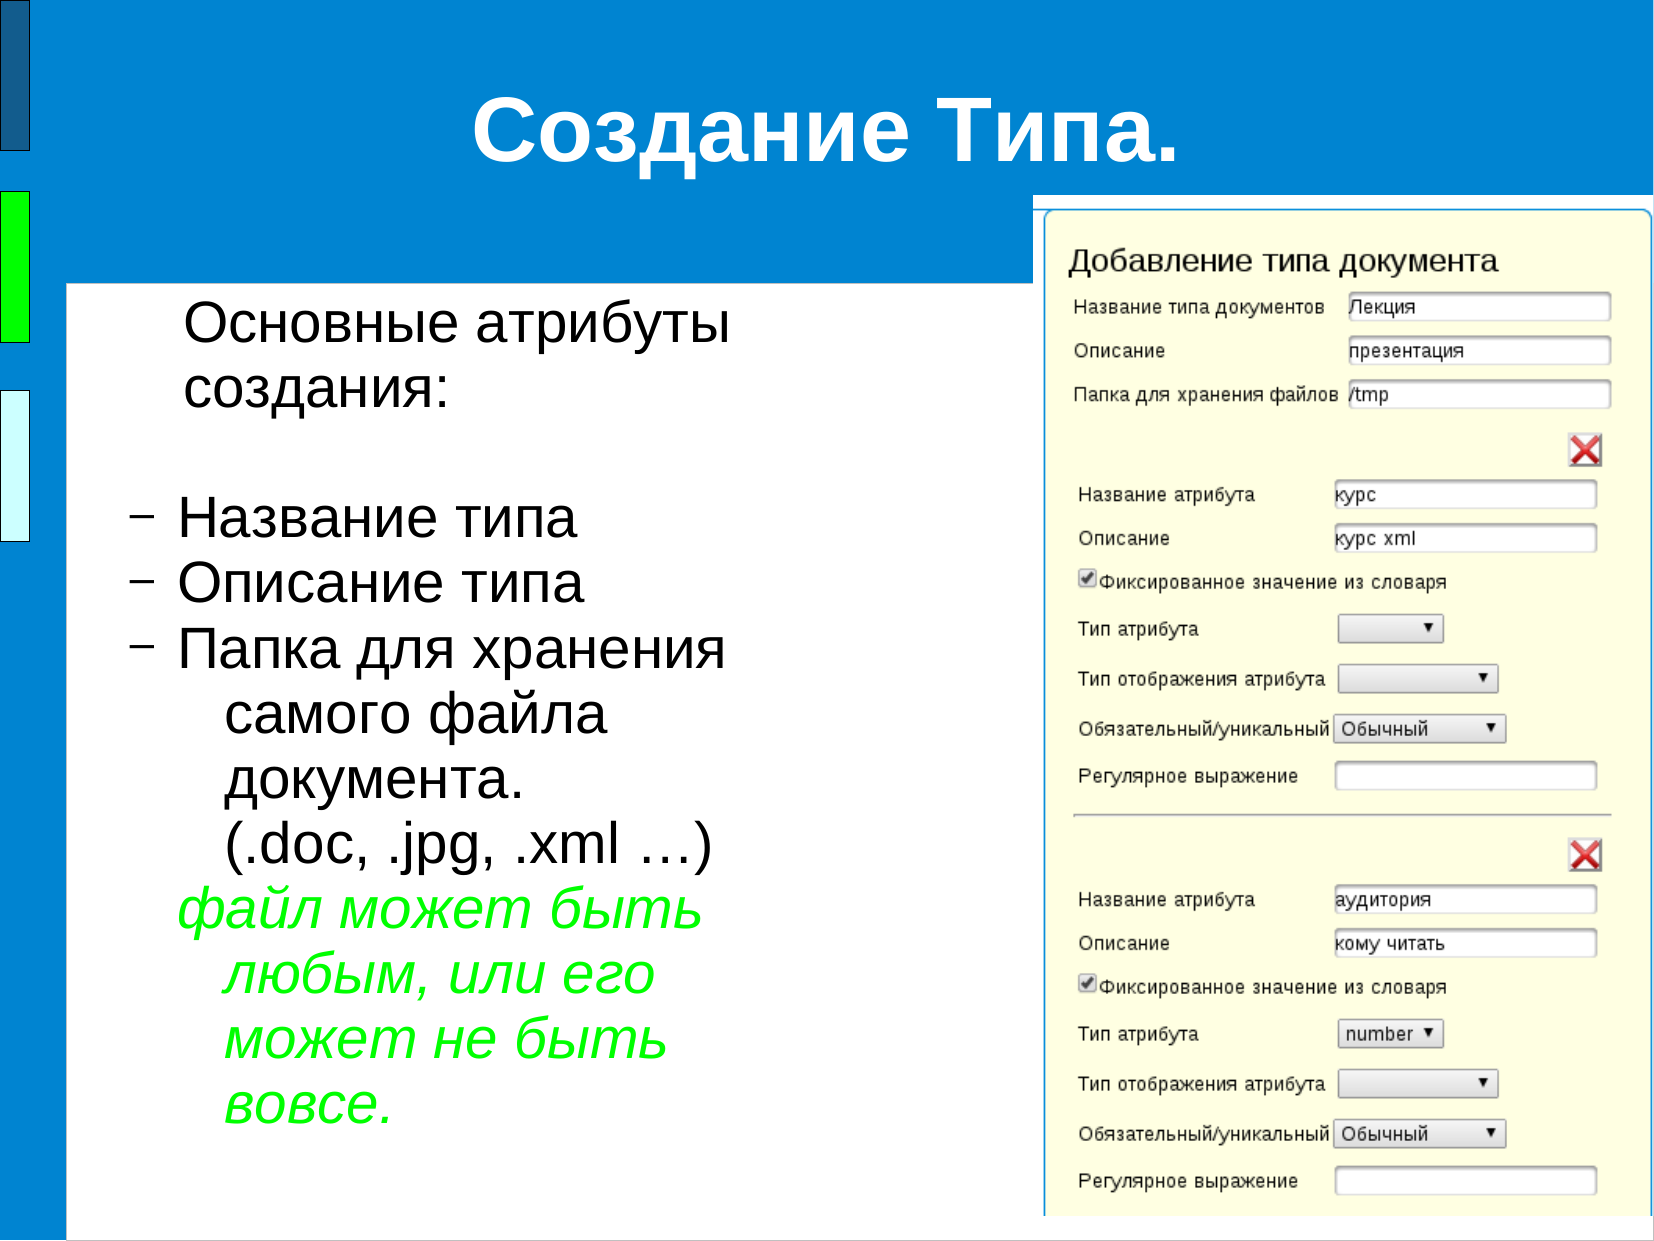

# Создание Типа.
Основные атрибуты создания:
Название типа
Описание типа
Папка для хранения самого файла документа. (.doc, .jpg, .xml …)
файл может быть любым, или его может не быть вовсе.
ООО "Альфа-Интегрум", 2013г.